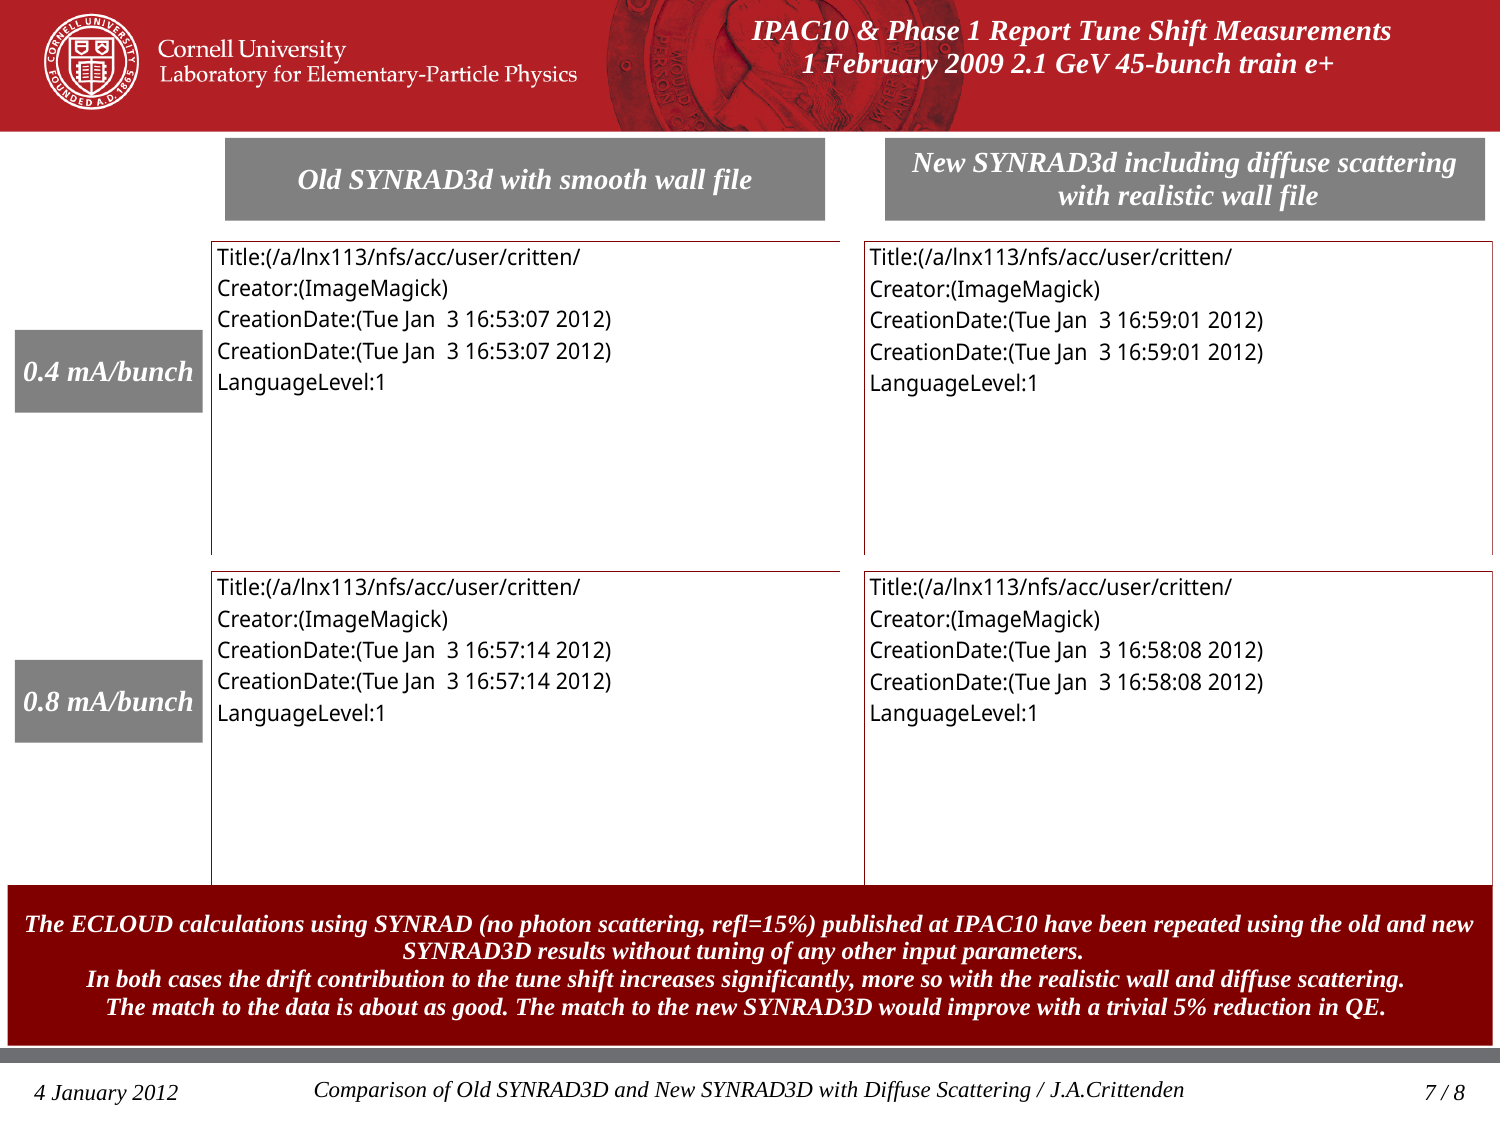

IPAC10 & Phase 1 Report Tune Shift Measurements
1 February 2009 2.1 GeV 45-bunch train e+
Old SYNRAD3d with smooth wall file
New SYNRAD3d including diffuse scattering
 with realistic wall file
0.4 mA/bunch
0.8 mA/bunch
The ECLOUD calculations using SYNRAD (no photon scattering, refl=15%) published at IPAC10 have been repeated using the old and new SYNRAD3D results without tuning of any other input parameters.
In both cases the drift contribution to the tune shift increases significantly, more so with the realistic wall and diffuse scattering.
The match to the data is about as good. The match to the new SYNRAD3D would improve with a trivial 5% reduction in QE.